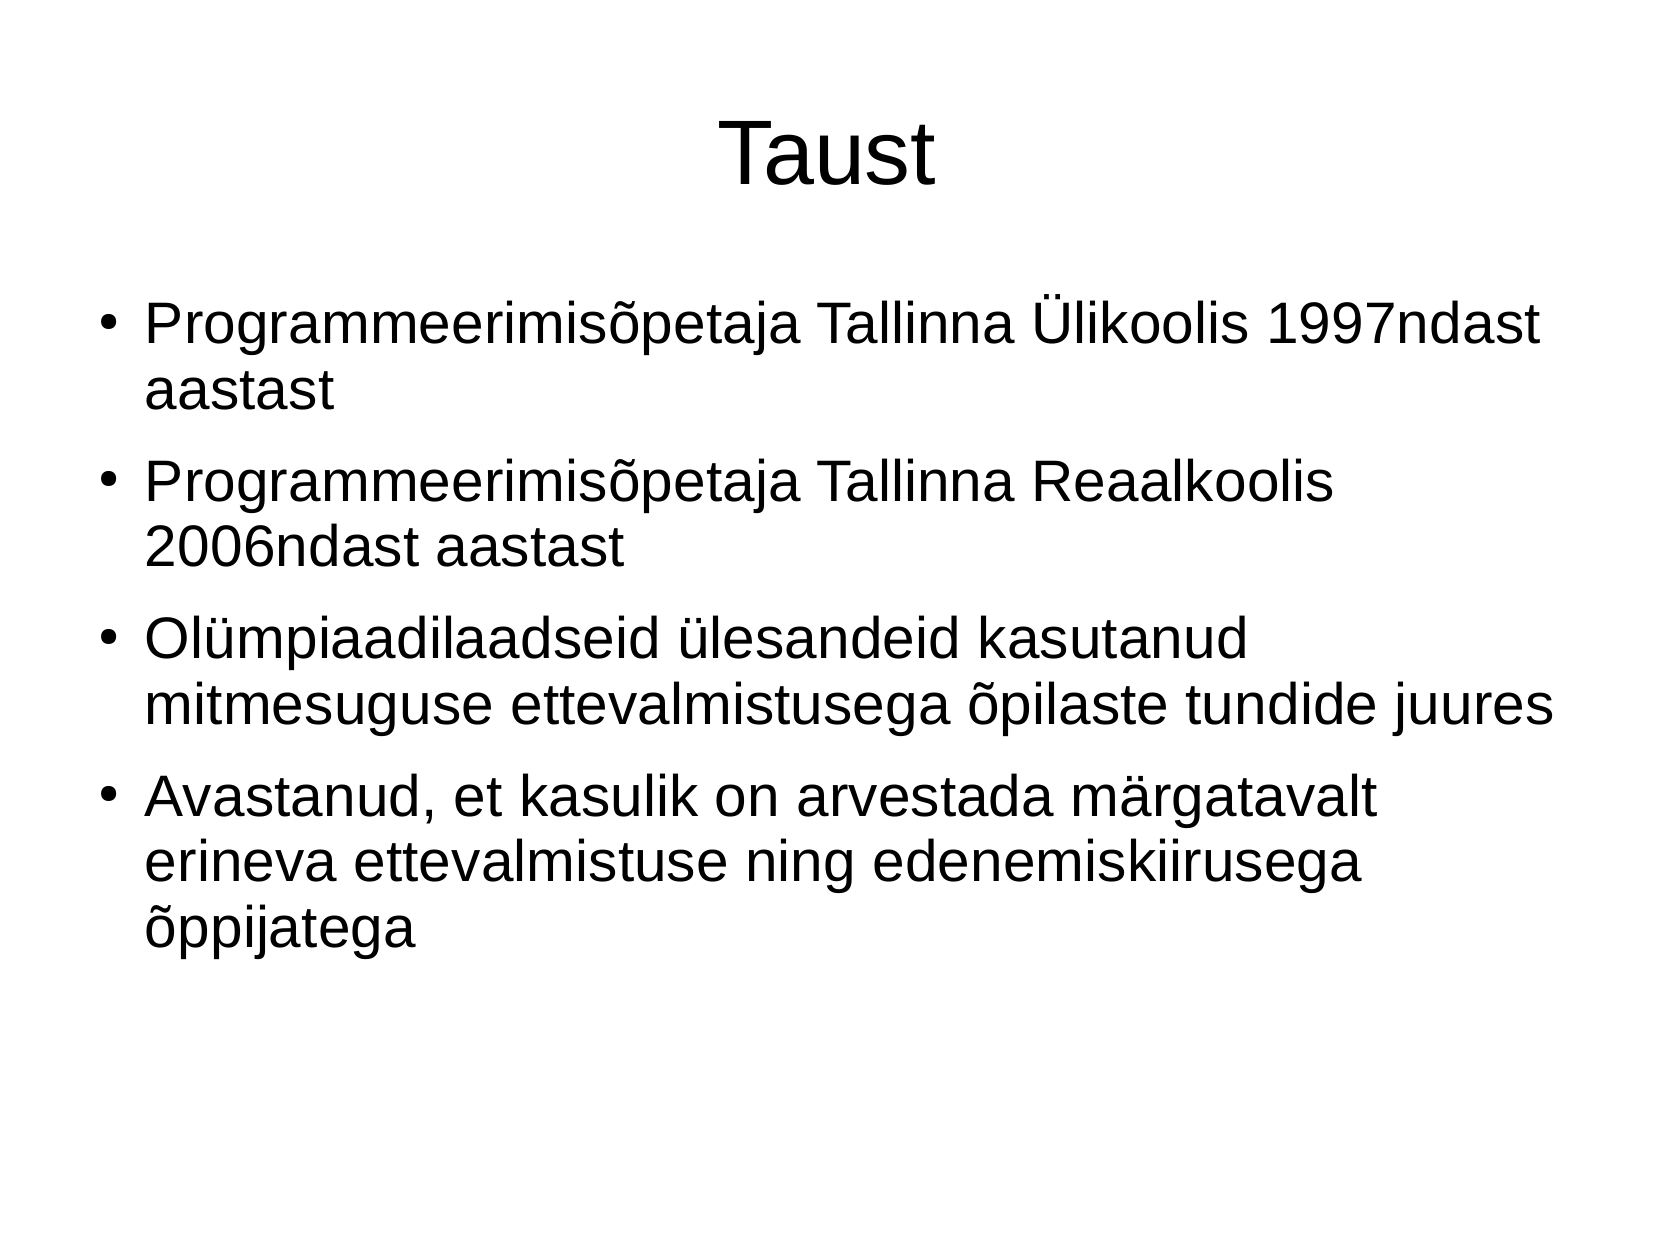

# Taust
Programmeerimisõpetaja Tallinna Ülikoolis 1997ndast aastast
Programmeerimisõpetaja Tallinna Reaalkoolis 2006ndast aastast
Olümpiaadilaadseid ülesandeid kasutanud mitmesuguse ettevalmistusega õpilaste tundide juures
Avastanud, et kasulik on arvestada märgatavalt erineva ettevalmistuse ning edenemiskiirusega õppijatega